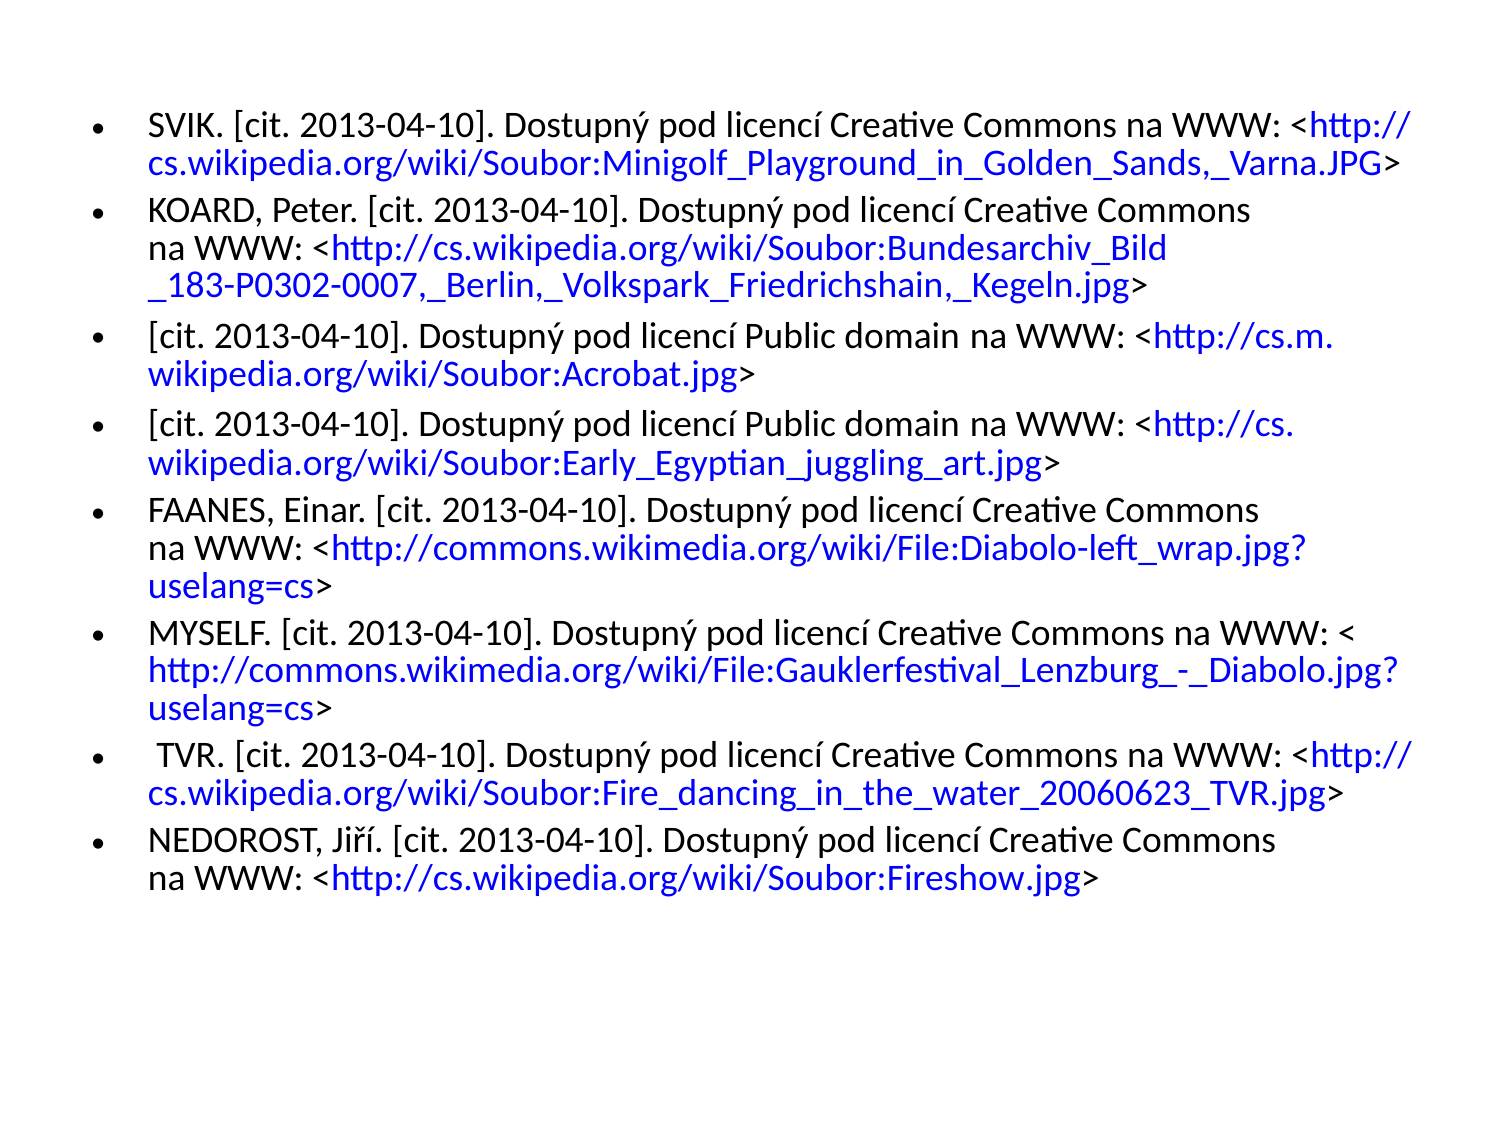

# SVIK. [cit. 2013-04-10]. Dostupný pod licencí Creative Commons na WWW: <http://cs.wikipedia.org/wiki/Soubor:Minigolf_Playground_in_Golden_Sands,_Varna.JPG>
KOARD, Peter. [cit. 2013-04-10]. Dostupný pod licencí Creative Commons
na WWW: <http://cs.wikipedia.org/wiki/Soubor:Bundesarchiv_Bild_183-P0302-0007,_Berlin,_Volkspark_Friedrichshain,_Kegeln.jpg>
[cit. 2013-04-10]. Dostupný pod licencí Public domain na WWW: <http://cs.m.wikipedia.org/wiki/Soubor:Acrobat.jpg>
[cit. 2013-04-10]. Dostupný pod licencí Public domain na WWW: <http://cs.wikipedia.org/wiki/Soubor:Early_Egyptian_juggling_art.jpg>
FAANES, Einar. [cit. 2013-04-10]. Dostupný pod licencí Creative Commons
na WWW: <http://commons.wikimedia.org/wiki/File:Diabolo-left_wrap.jpg?uselang=cs>
MYSELF. [cit. 2013-04-10]. Dostupný pod licencí Creative Commons na WWW: <http://commons.wikimedia.org/wiki/File:Gauklerfestival_Lenzburg_-_Diabolo.jpg?uselang=cs>
 TVR. [cit. 2013-04-10]. Dostupný pod licencí Creative Commons na WWW: <http://cs.wikipedia.org/wiki/Soubor:Fire_dancing_in_the_water_20060623_TVR.jpg>
NEDOROST, Jiří. [cit. 2013-04-10]. Dostupný pod licencí Creative Commons
na WWW: <http://cs.wikipedia.org/wiki/Soubor:Fireshow.jpg>